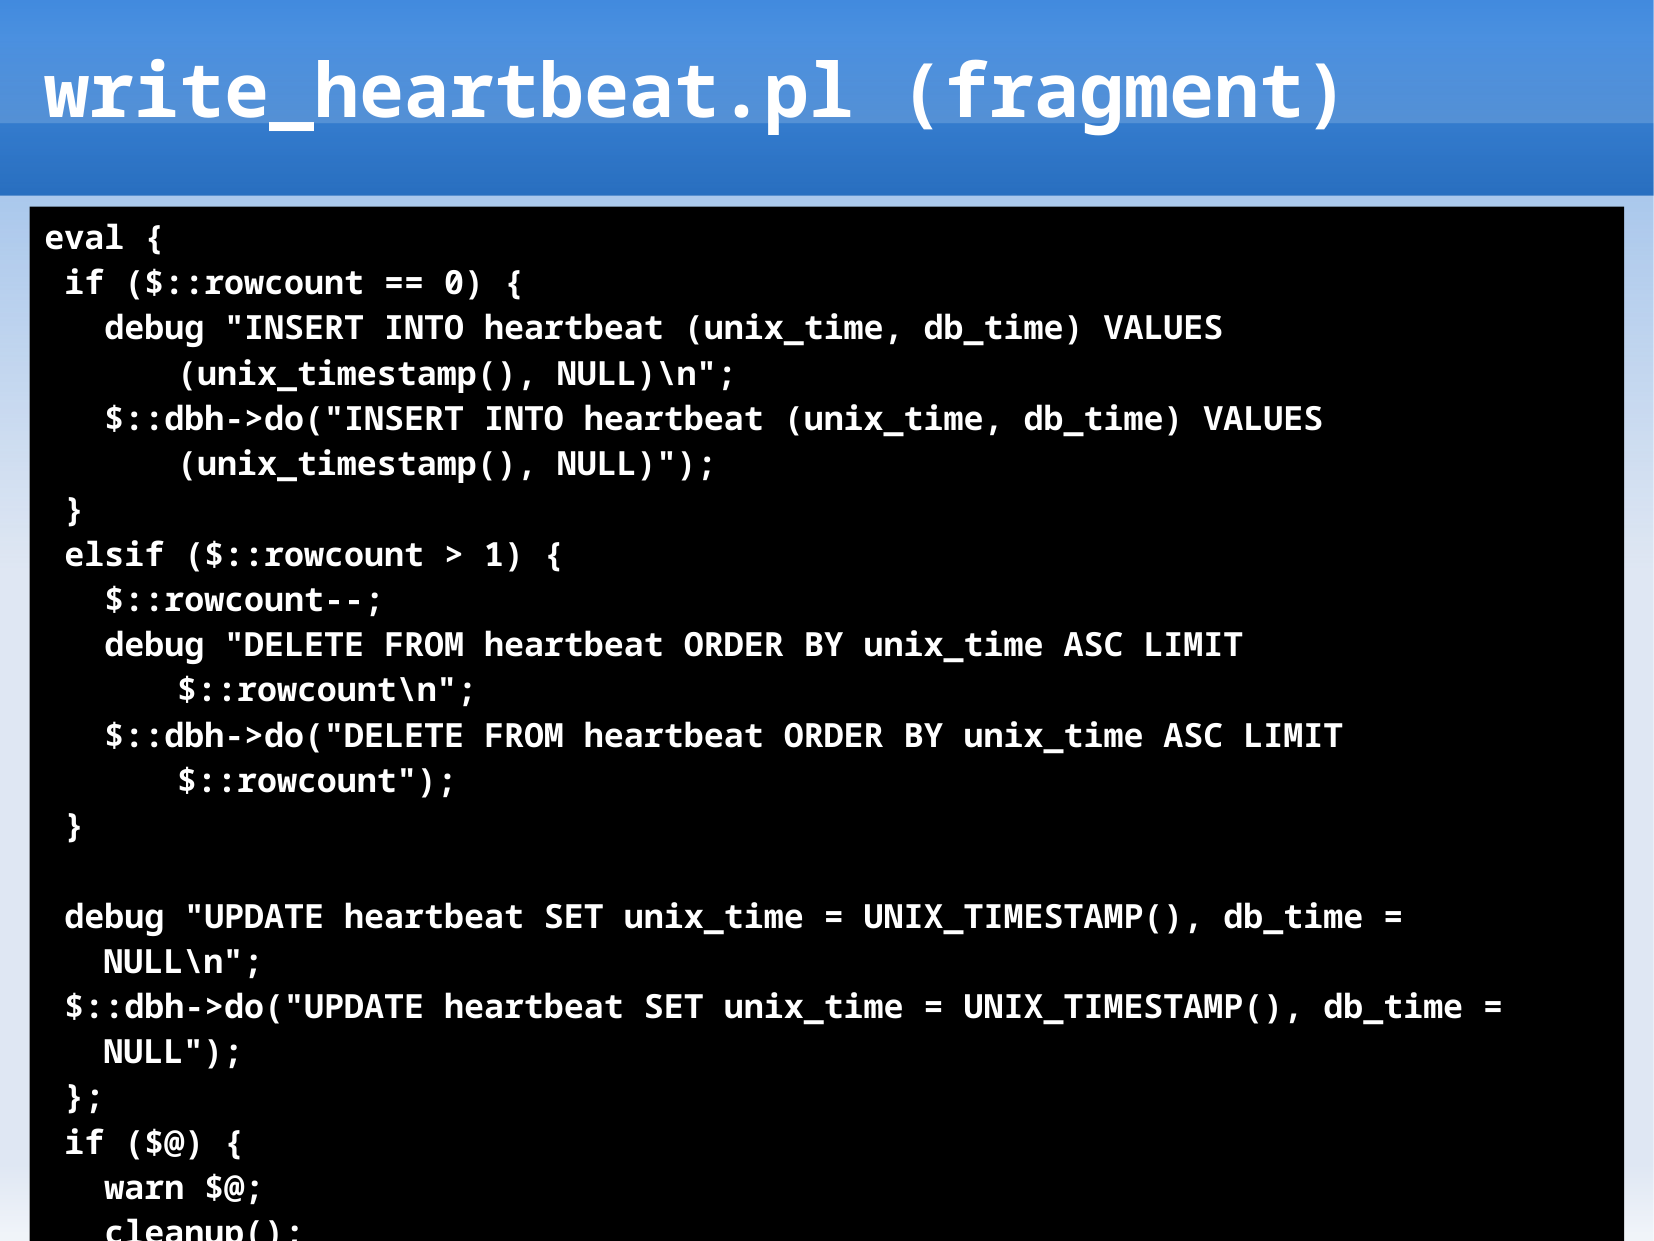

write_heartbeat.pl (fragment)
eval {
 if ($::rowcount == 0) {
 debug "INSERT INTO heartbeat (unix_time, db_time) VALUES 						(unix_timestamp(), NULL)\n";
 $::dbh->do("INSERT INTO heartbeat (unix_time, db_time) VALUES					(unix_timestamp(), NULL)");
 }
 elsif ($::rowcount > 1) {
 $::rowcount--;
 debug "DELETE FROM heartbeat ORDER BY unix_time ASC LIMIT 						$::rowcount\n";
 $::dbh->do("DELETE FROM heartbeat ORDER BY unix_time ASC LIMIT					$::rowcount");
 }
 debug "UPDATE heartbeat SET unix_time = UNIX_TIMESTAMP(), db_time = 			NULL\n";
 $::dbh->do("UPDATE heartbeat SET unix_time = UNIX_TIMESTAMP(), db_time = 	NULL");
 };
 if ($@) {
 warn $@;
 cleanup();
 exit(4);
};